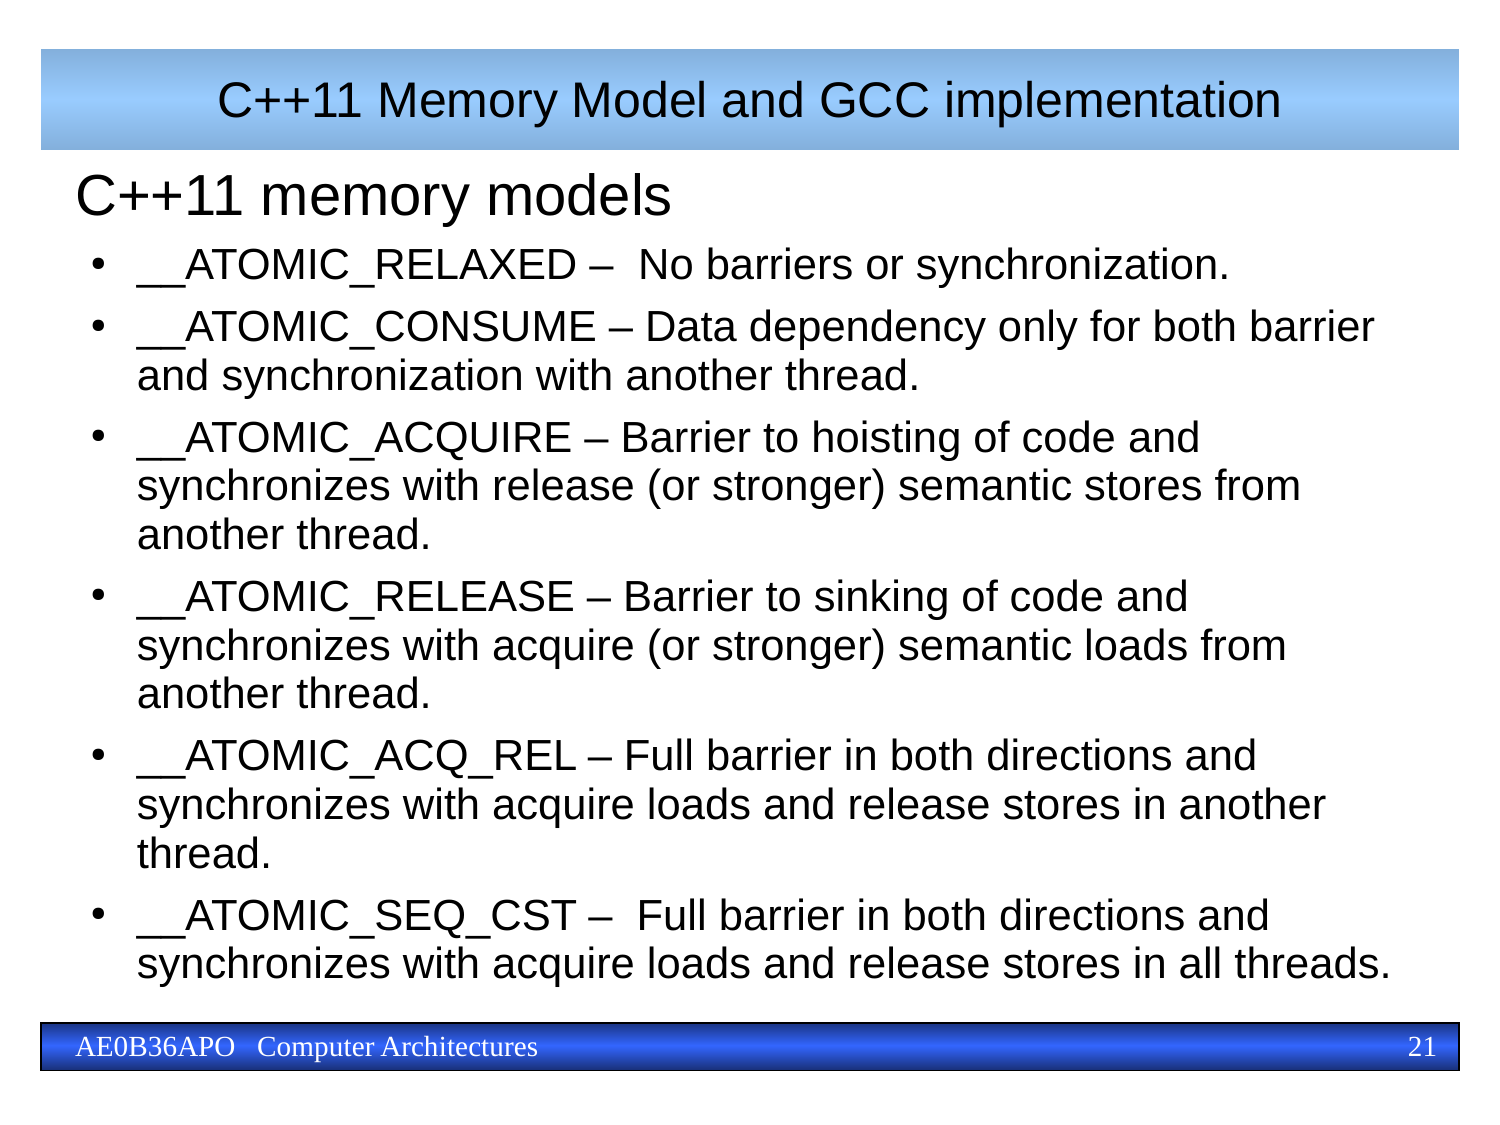

# C++11 Memory Model and GCC implementation
C++11 memory models
__ATOMIC_RELAXED – No barriers or synchronization.
__ATOMIC_CONSUME – Data dependency only for both barrier and synchronization with another thread.
__ATOMIC_ACQUIRE – Barrier to hoisting of code and synchronizes with release (or stronger) semantic stores from another thread.
__ATOMIC_RELEASE – Barrier to sinking of code and synchronizes with acquire (or stronger) semantic loads from another thread.
__ATOMIC_ACQ_REL – Full barrier in both directions and synchronizes with acquire loads and release stores in another thread.
__ATOMIC_SEQ_CST – Full barrier in both directions and synchronizes with acquire loads and release stores in all threads.
AE0B36APO Computer Architectures
21